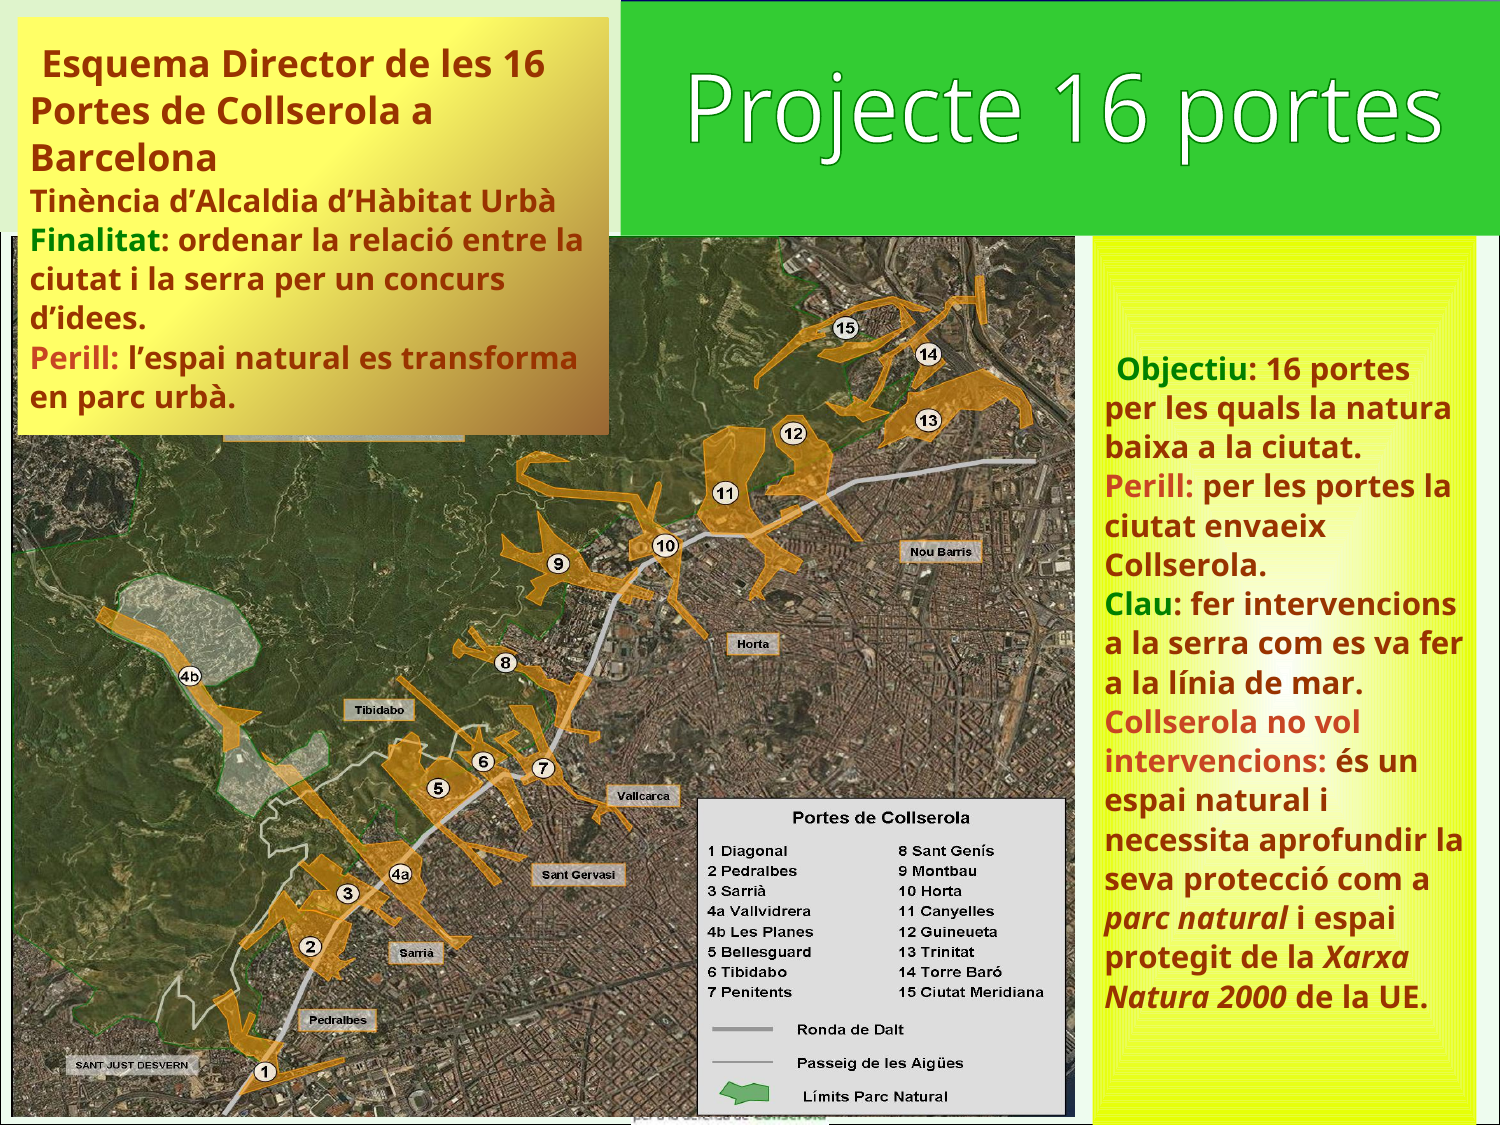

# Esquema Director de les 16 Portes de Collserola a Barcelona Tinència d’Alcaldia d’Hàbitat Urbà Finalitat: ordenar la relació entre la ciutat i la serra per un concurs d’idees. Perill: l’espai natural es transforma en parc urbà.
Projecte 16 portes
Objectiu: 16 portes per les quals la natura baixa a la ciutat.
Perill: per les portes la ciutat envaeix Collserola.
Clau: fer intervencions a la serra com es va fer a la línia de mar.
Collserola no vol intervencions: és un espai natural i necessita aprofundir la seva protecció com a parc natural i espai protegit de la Xarxa Natura 2000 de la UE.